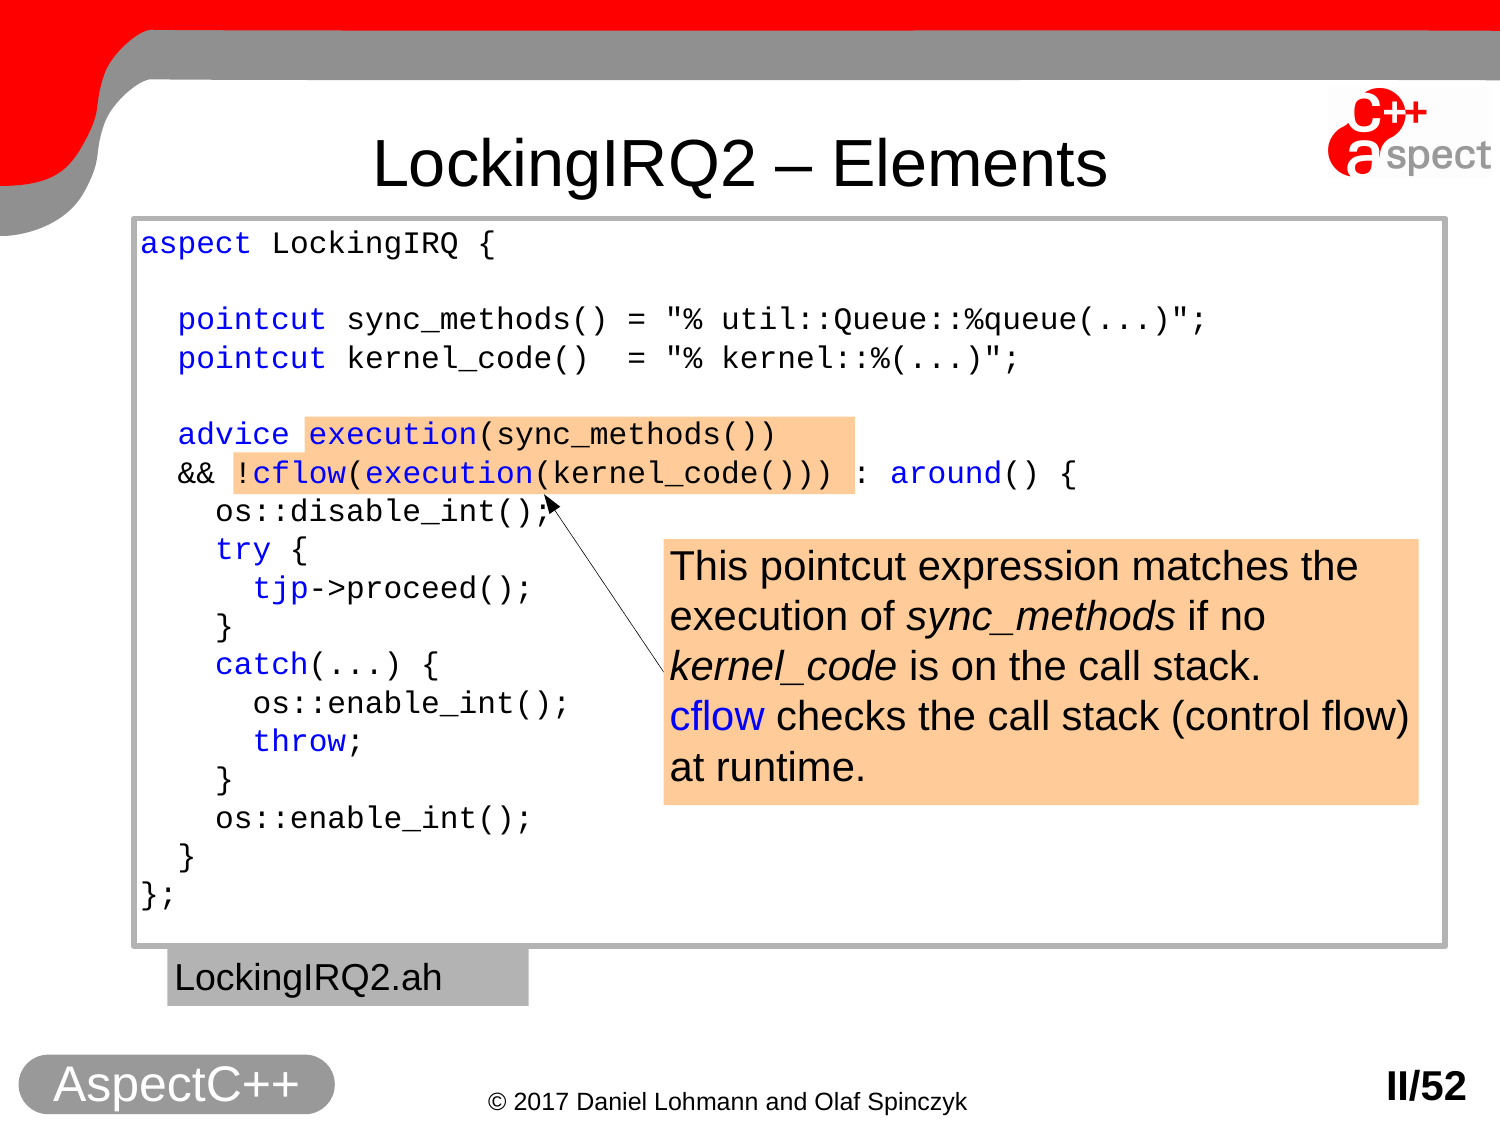

# LockingIRQ2 – Elements
aspect LockingIRQ {
 pointcut sync_methods() = "% util::Queue::%queue(...)";
 pointcut kernel_code() = "% kernel::%(...)";
 advice execution(sync_methods())
 && !cflow(execution(kernel_code())) : around() {
 os::disable_int();
 try {
 tjp->proceed();
 }
 catch(...) {
 os::enable_int();
 throw;
 }
 os::enable_int();
 }
};
This pointcut expression matches the execution of sync_methods if no kernel_code is on the call stack.
cflow checks the call stack (control flow) at runtime.
LockingIRQ2.ah